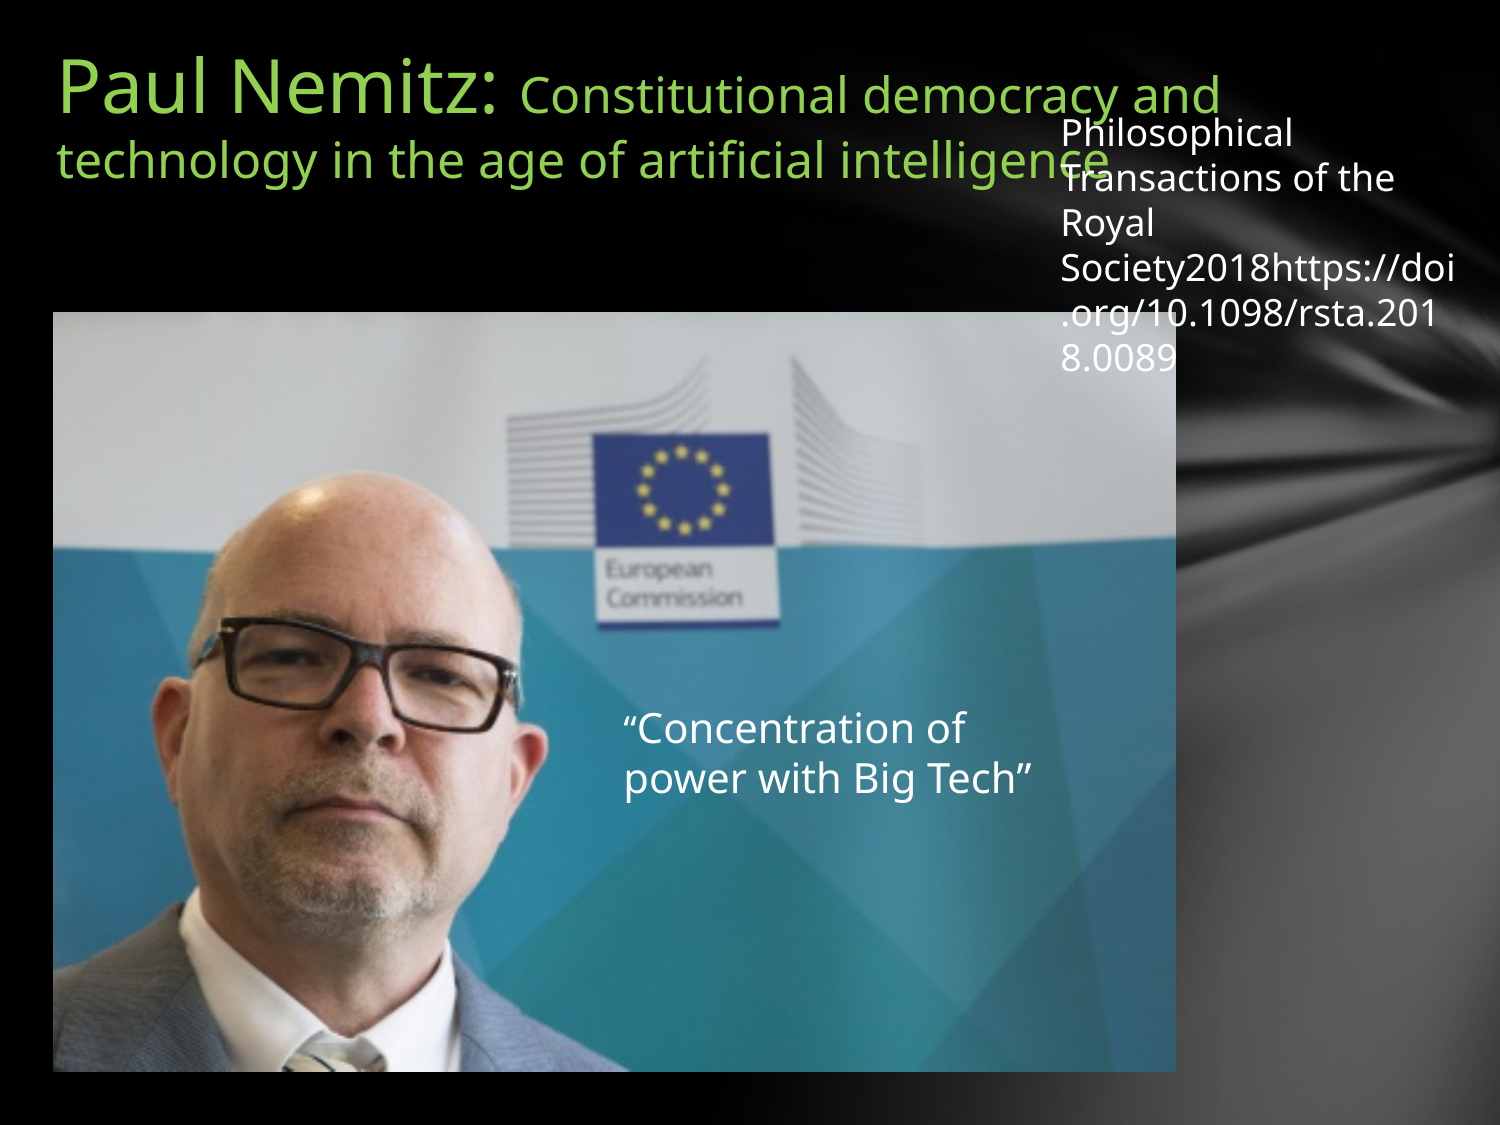

# Paul Nemitz: Constitutional democracy and technology in the age of artificial intelligence
Philosophical Transactions of the Royal Society2018https://doi.org/10.1098/rsta.2018.0089
“Concentration of power with Big Tech”